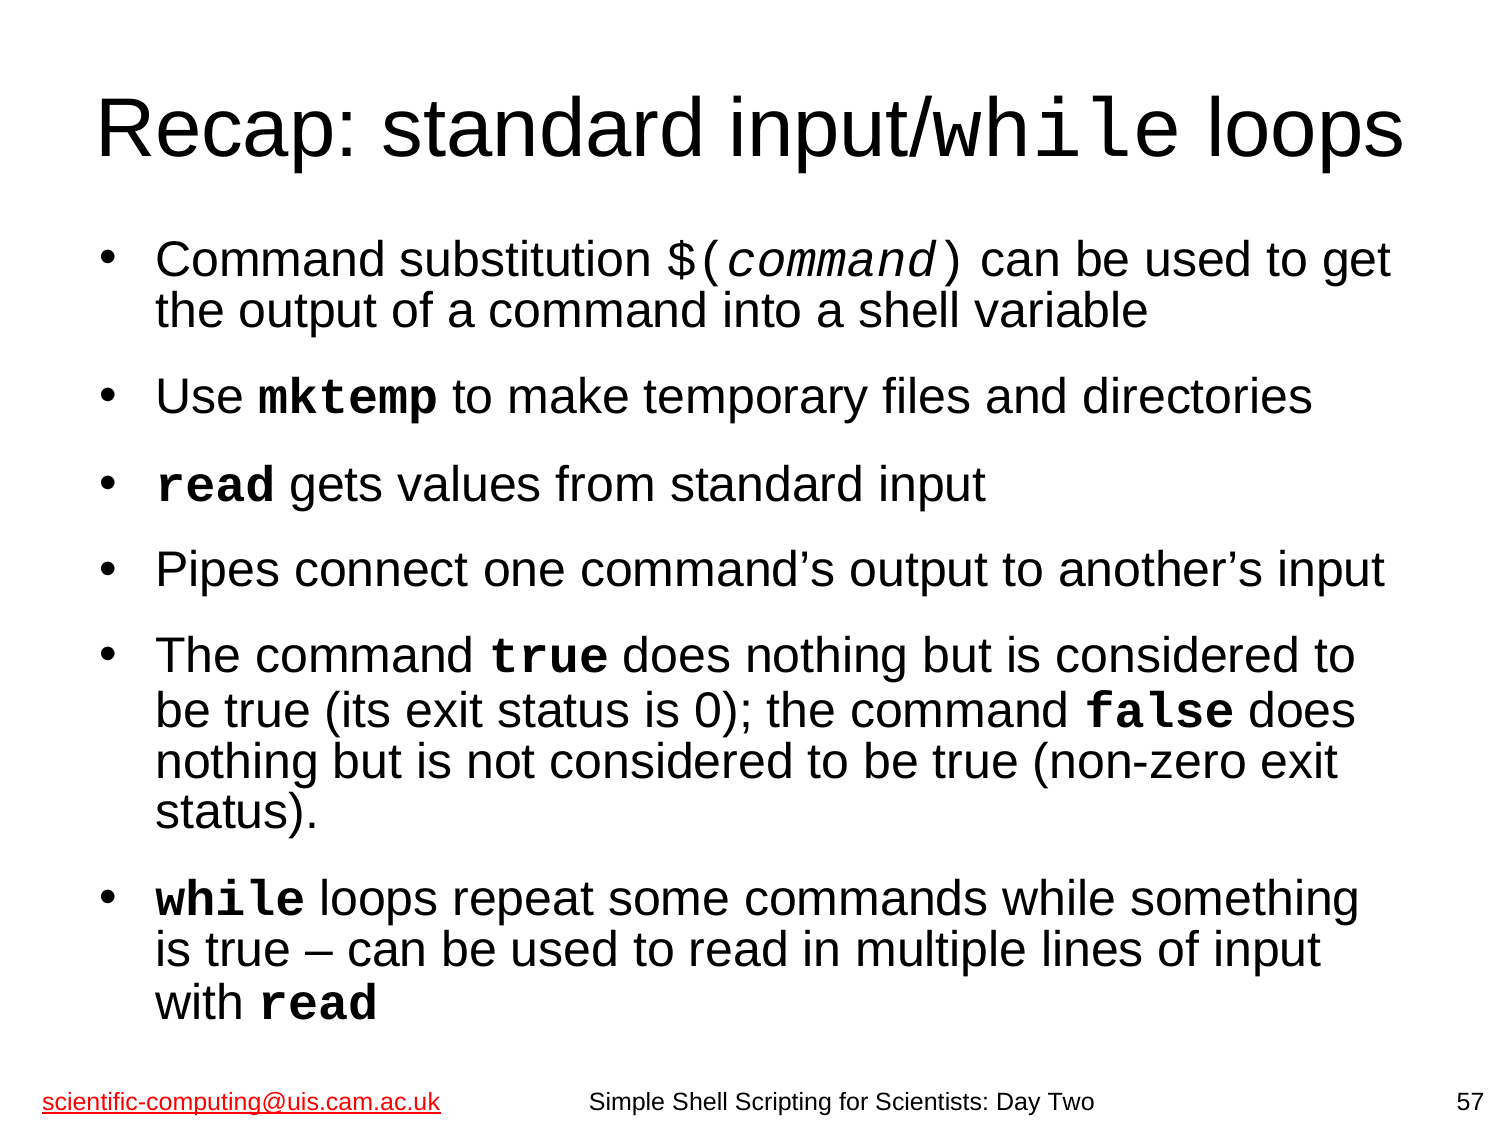

# Recap: standard input/while loops
Command substitution $(command) can be used to get the output of a command into a shell variable
Use mktemp to make temporary files and directories
read gets values from standard input
Pipes connect one command’s output to another’s input
The command true does nothing but is considered to be true (its exit status is 0); the command false does nothing but is not considered to be true (non-zero exit status).
while loops repeat some commands while something is true – can be used to read in multiple lines of input with read
escience-support@ucs.cam.ac.uk	Simple Shell Scripting for Scientists: Day Two
57